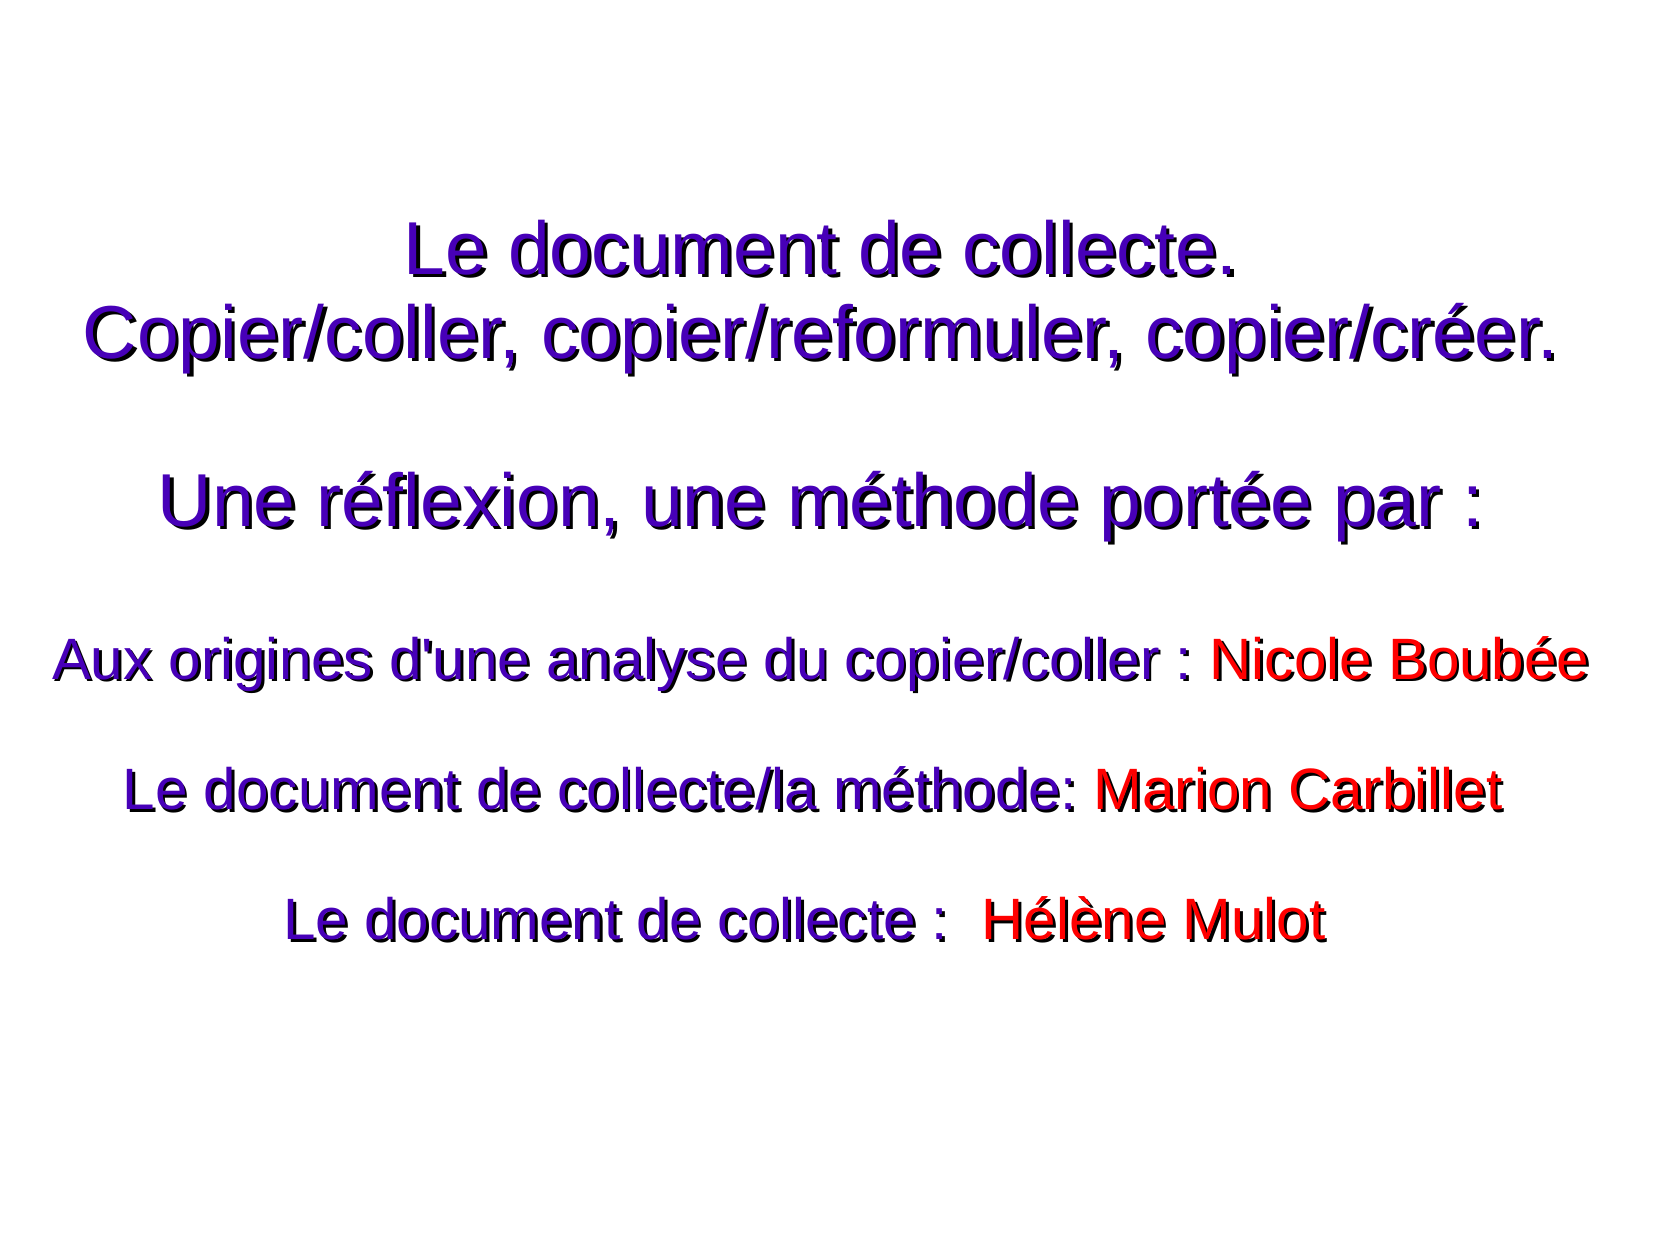

# Le document de collecte. Copier/coller, copier/reformuler, copier/créer. Une réflexion, une méthode portée par : Aux origines d'une analyse du copier/coller : Nicole Boubée Le document de collecte/la méthode: Marion Carbillet Le document de collecte : Hélène Mulot